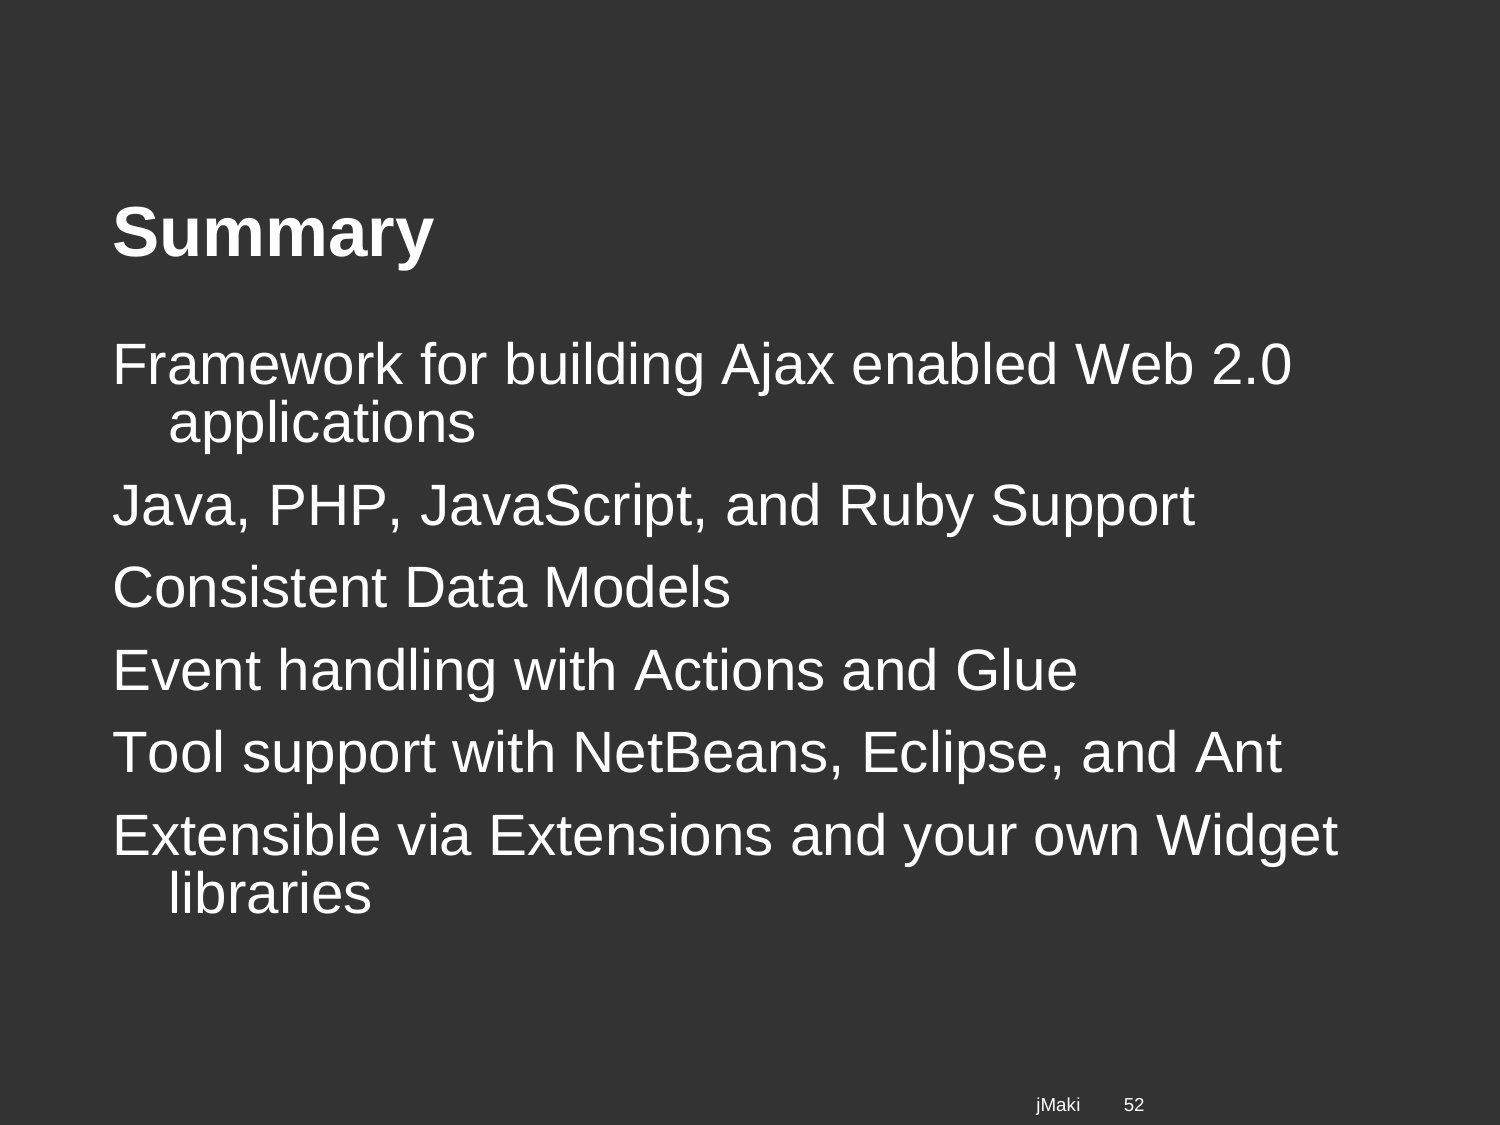

# Summary
Framework for building Ajax enabled Web 2.0 applications
Java, PHP, JavaScript, and Ruby Support
Consistent Data Models
Event handling with Actions and Glue
Tool support with NetBeans, Eclipse, and Ant
Extensible via Extensions and your own Widget libraries